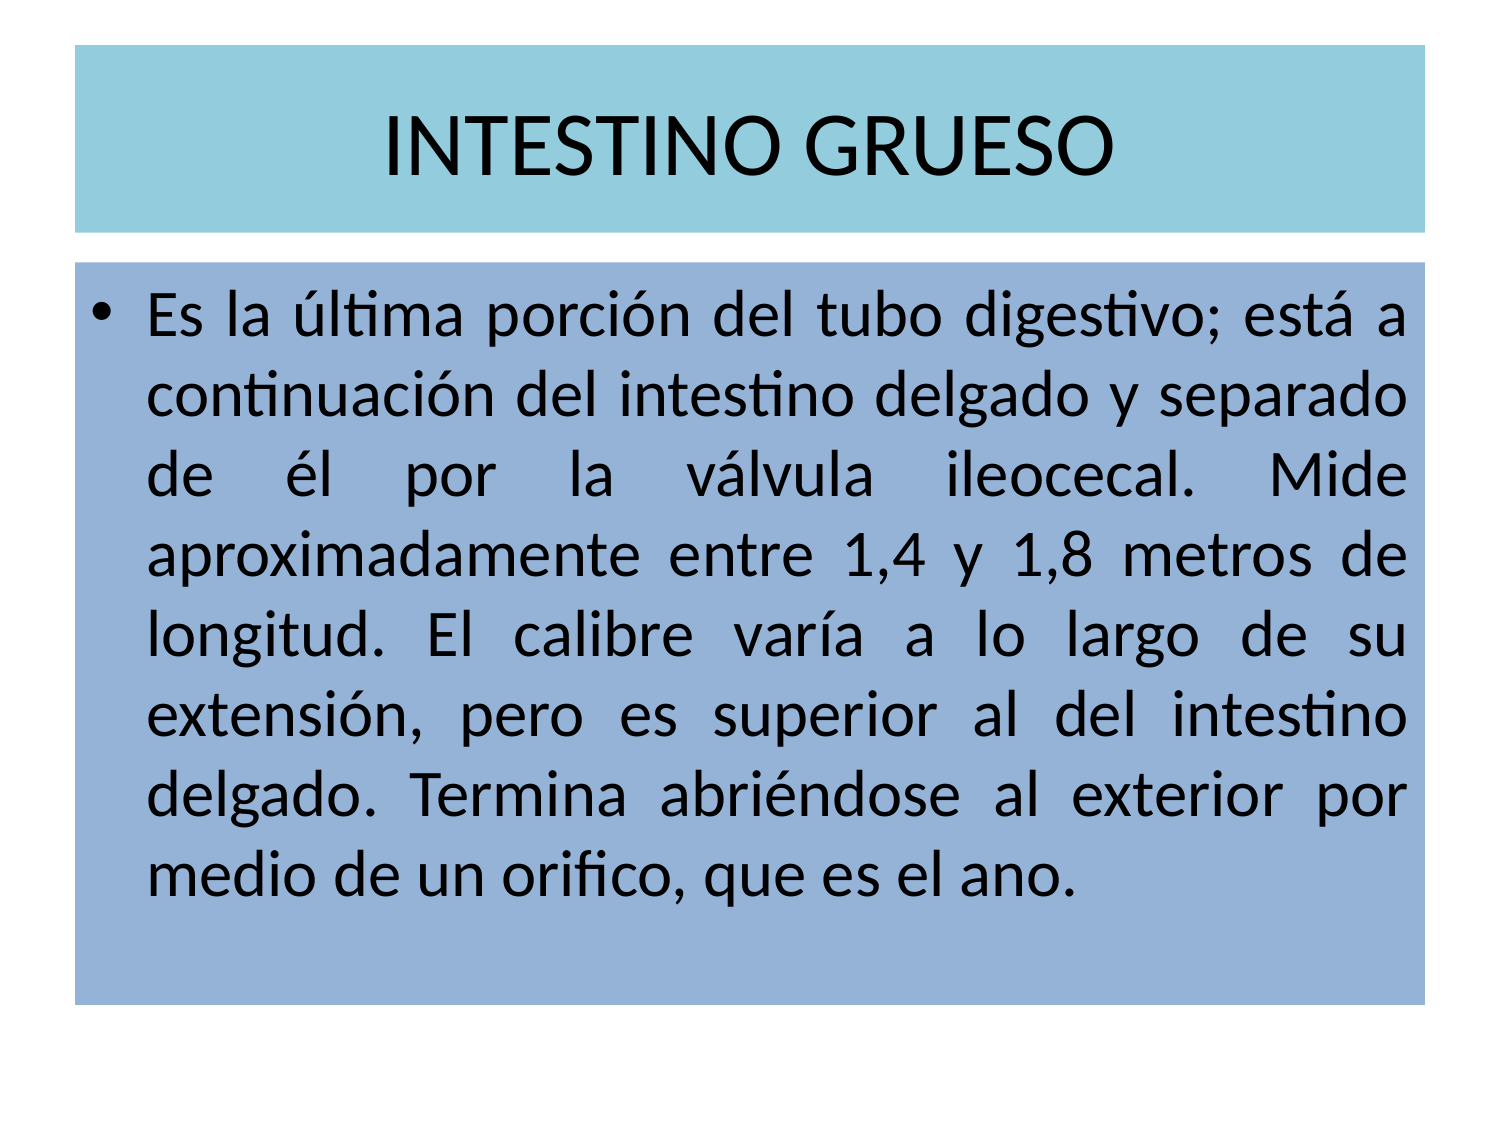

# INTESTINO GRUESO
Es la última porción del tubo digestivo; está a continuación del intestino delgado y separado de él por la válvula ileocecal. Mide aproximadamente entre 1,4 y 1,8 metros de longitud. El calibre varía a lo largo de su extensión, pero es superior al del intestino delgado. Termina abriéndose al exterior por medio de un orifico, que es el ano.